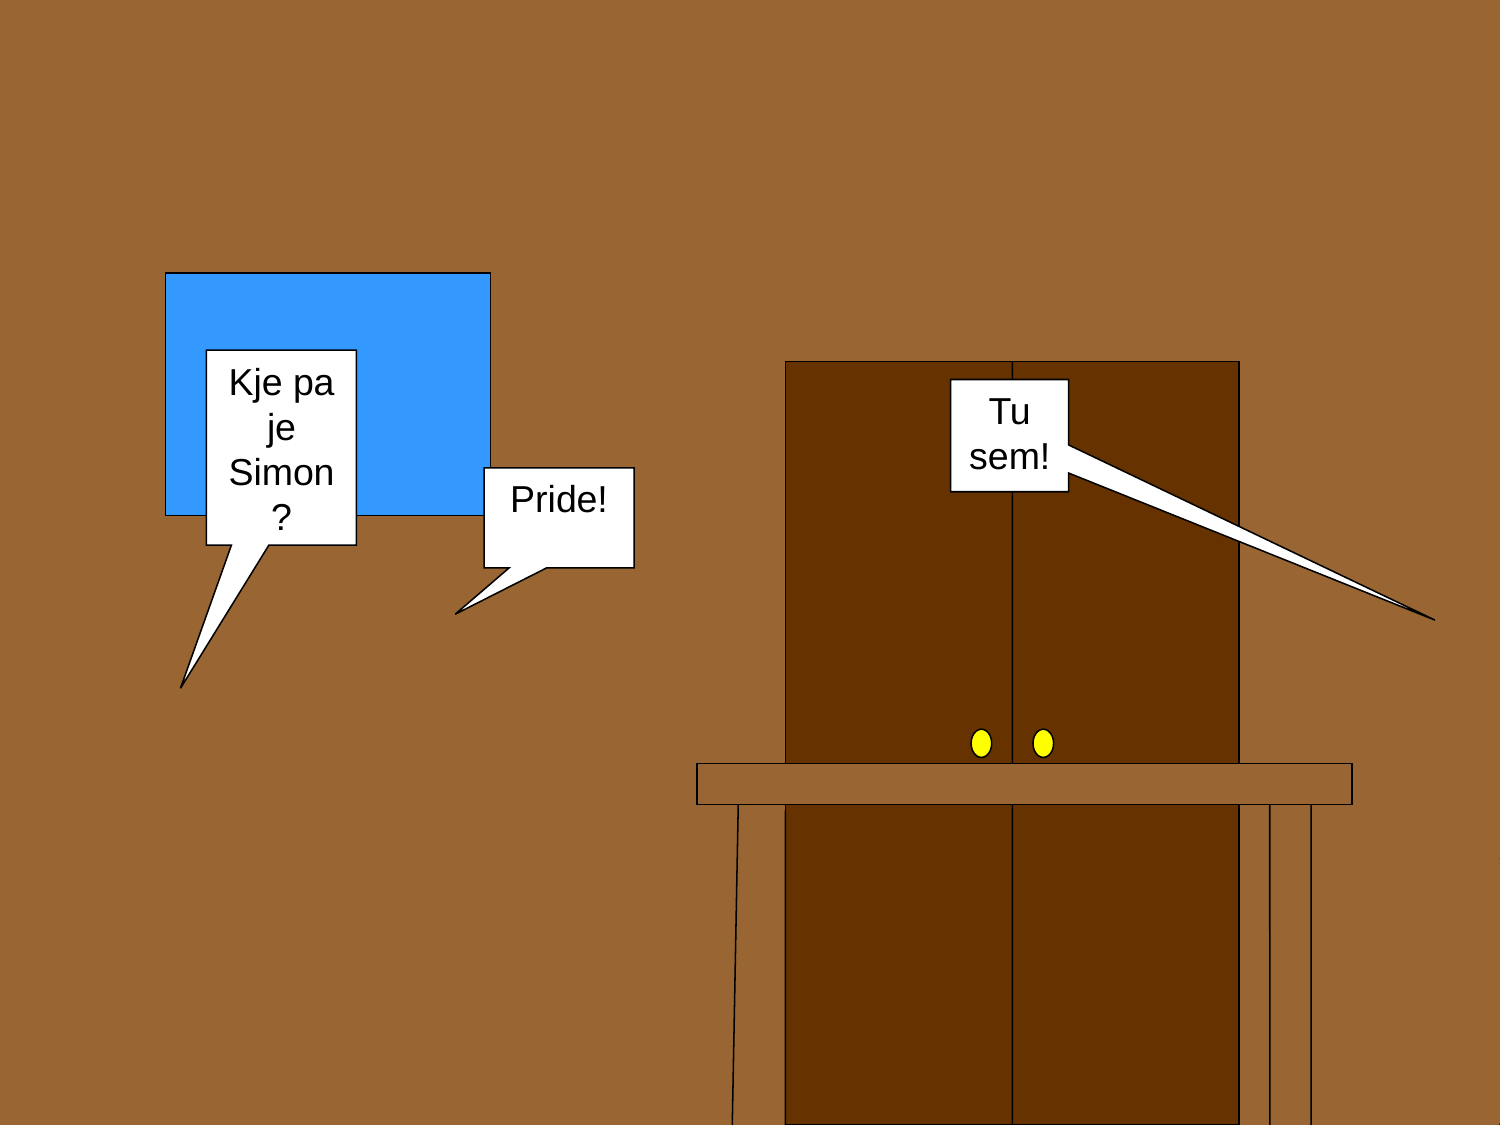

Kje pa je Simon?
Tu sem!
Pride!